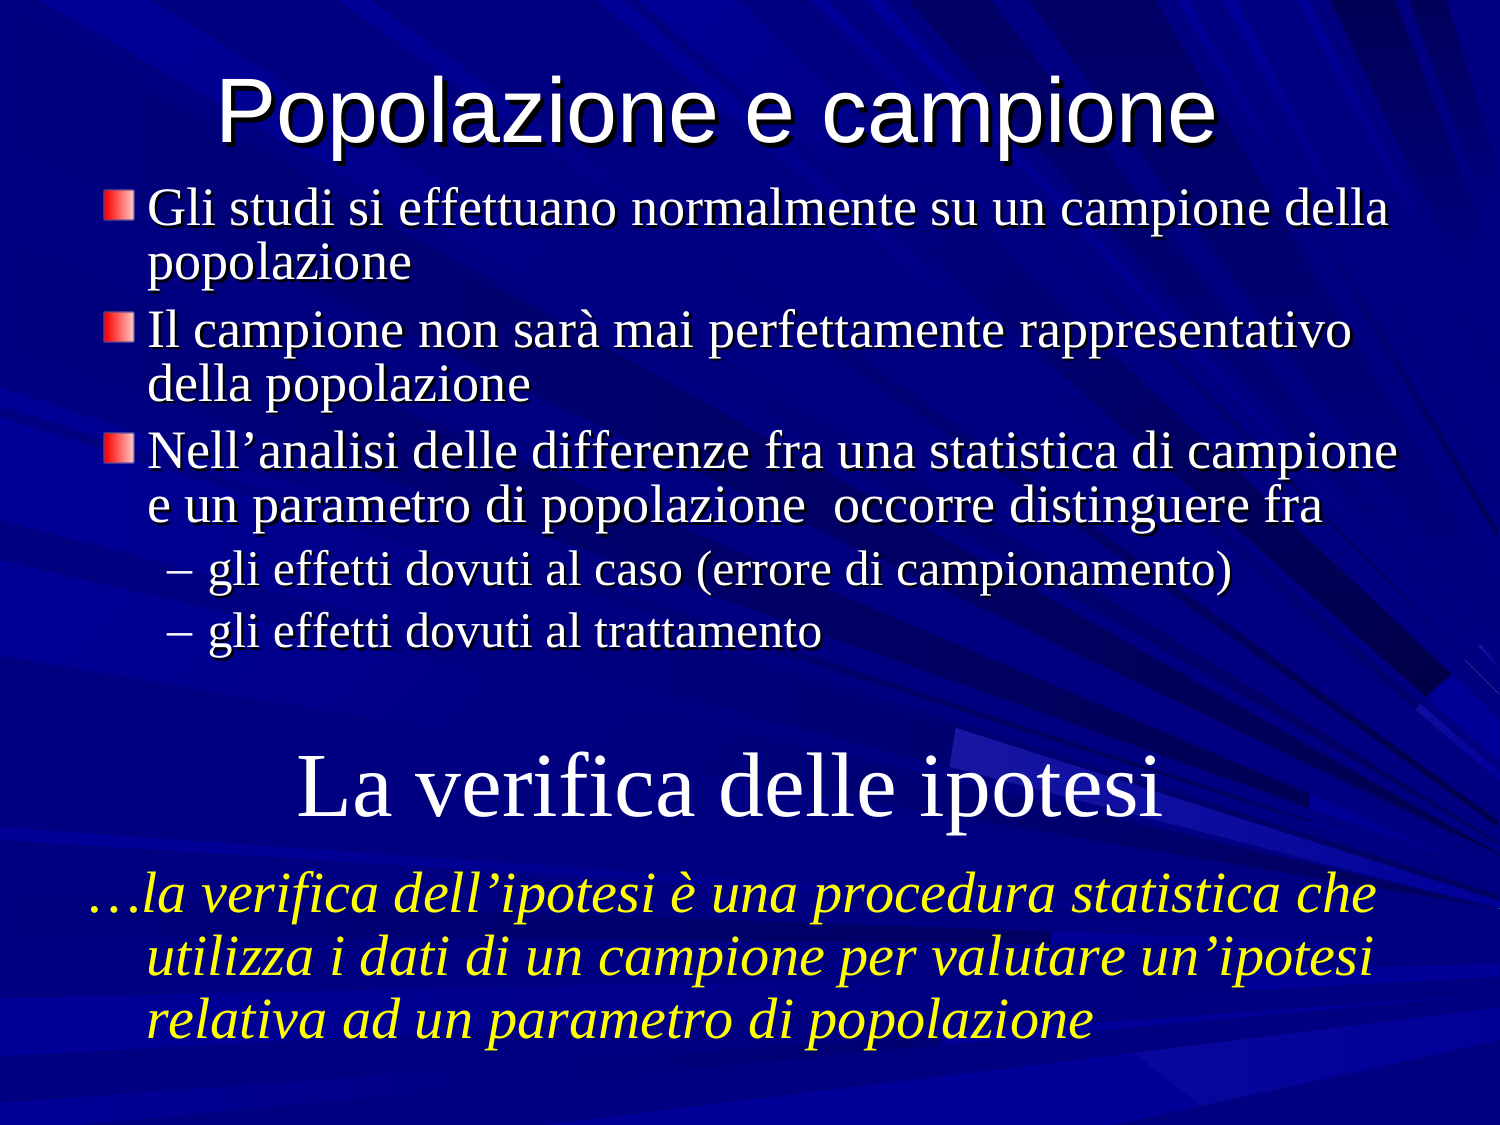

# Popolazione e campione
Gli studi si effettuano normalmente su un campione della popolazione
Il campione non sarà mai perfettamente rappresentativo della popolazione
Nell’analisi delle differenze fra una statistica di campione e un parametro di popolazione occorre distinguere fra
gli effetti dovuti al caso (errore di campionamento)
gli effetti dovuti al trattamento
La verifica delle ipotesi
…la verifica dell’ipotesi è una procedura statistica che utilizza i dati di un campione per valutare un’ipotesi relativa ad un parametro di popolazione